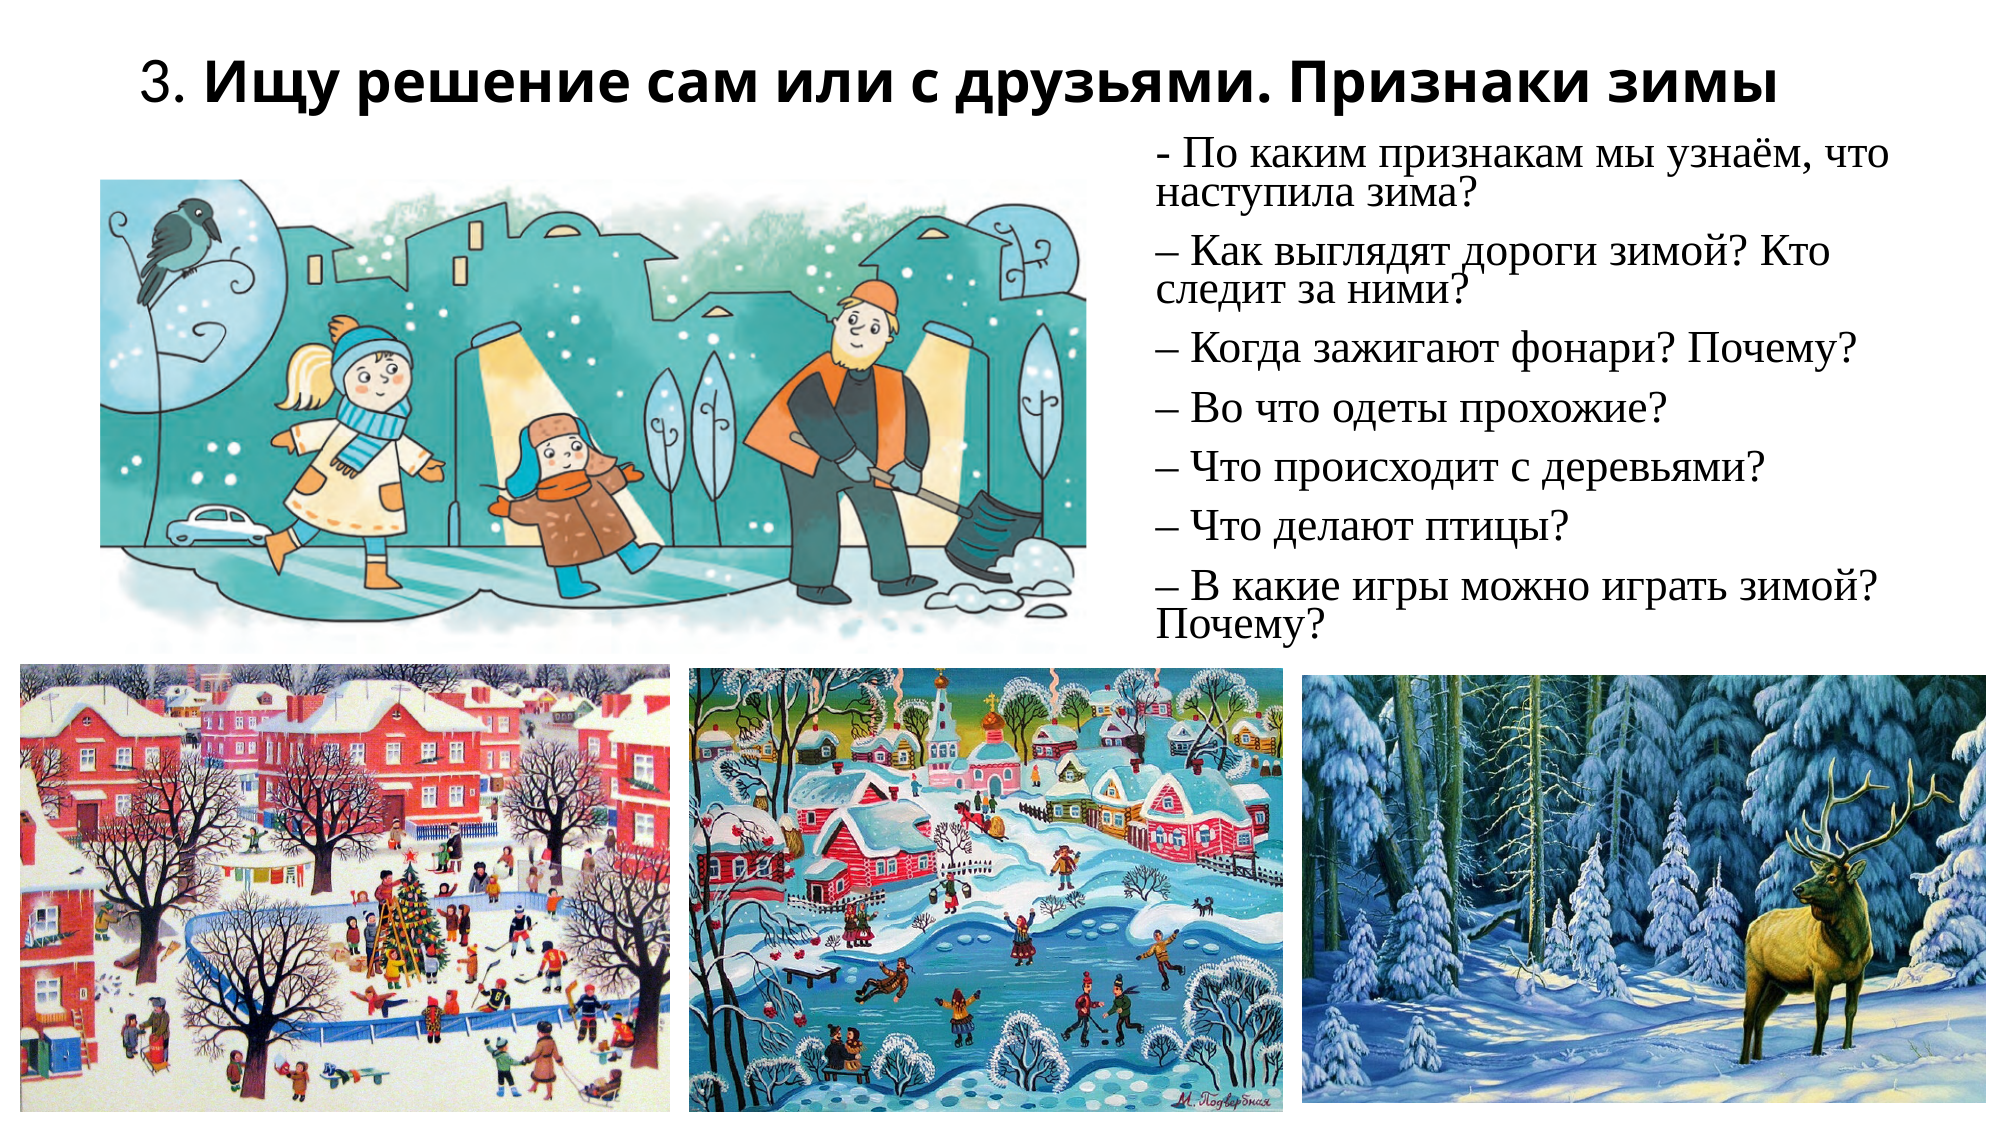

3. Ищу решение сам или с друзьями. Признаки зимы
# - По каким признакам мы узнаём, что наступила зима?
– Как выглядят дороги зимой? Кто следит за ними?
– Когда зажигают фонари? Почему?
– Во что одеты прохожие?
– Что происходит с деревьями?
– Что делают птицы?
– В какие игры можно играть зимой? Почему?